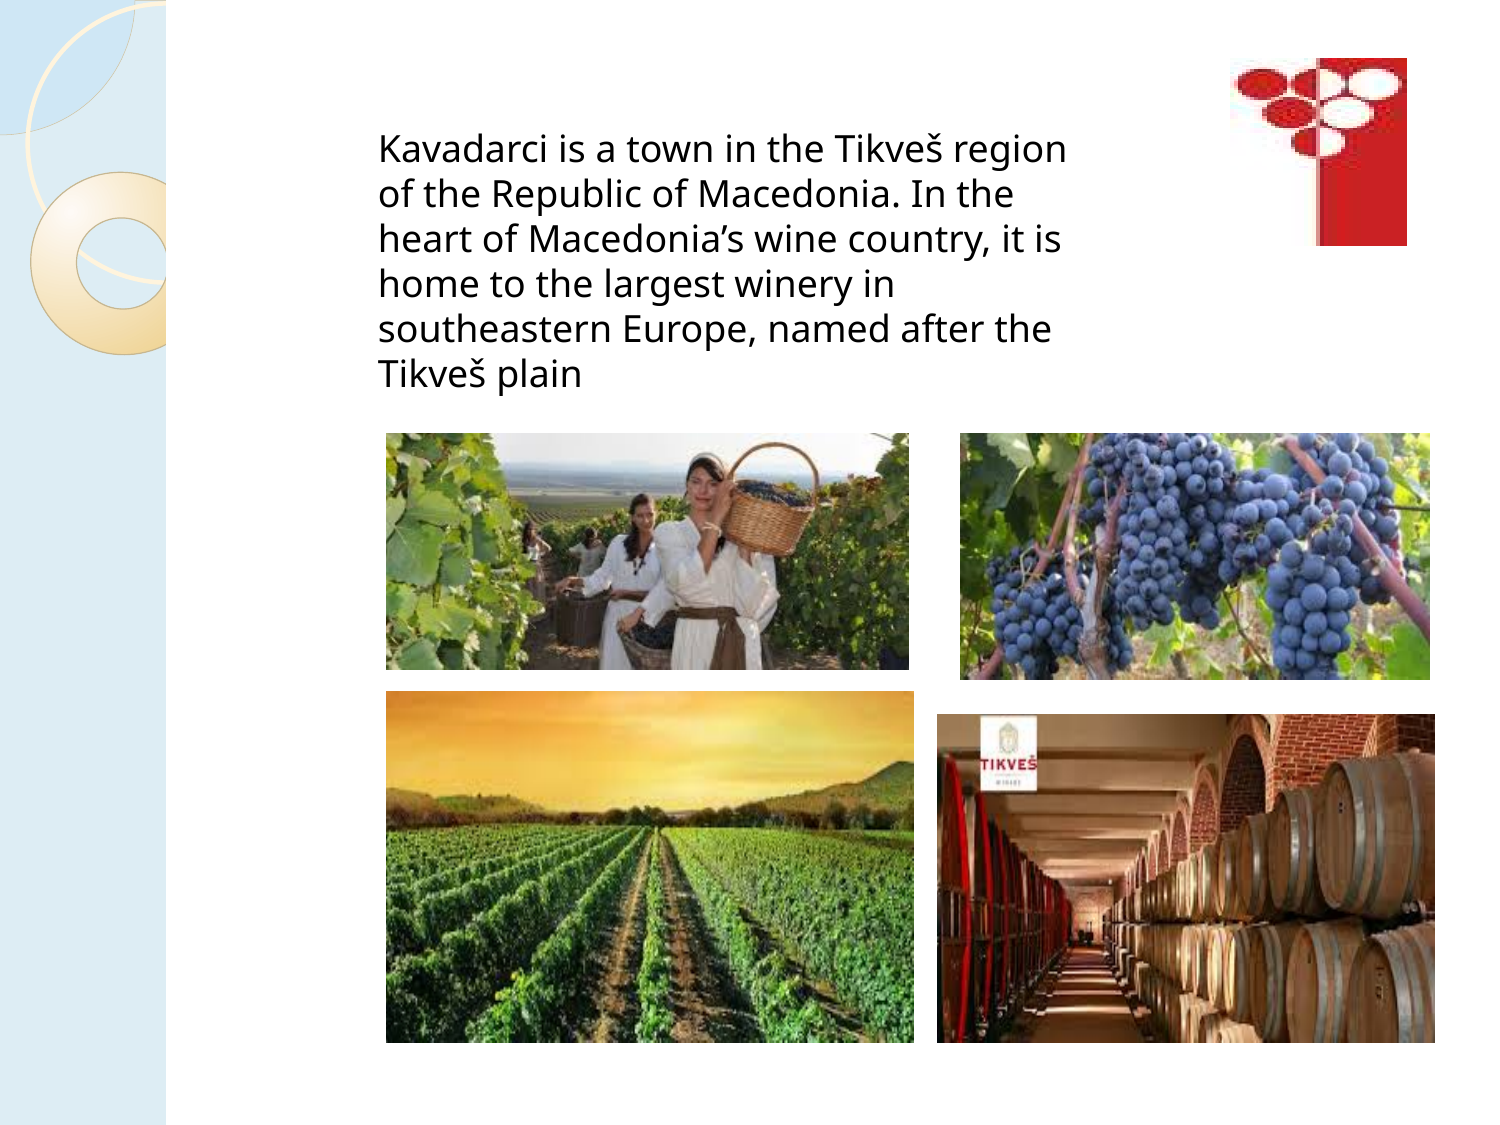

Kavadarci is a town in the Tikveš region of the Republic of Macedonia. In the heart of Macedonia’s wine country, it is home to the largest winery in southeastern Europe, named after the Tikveš plain